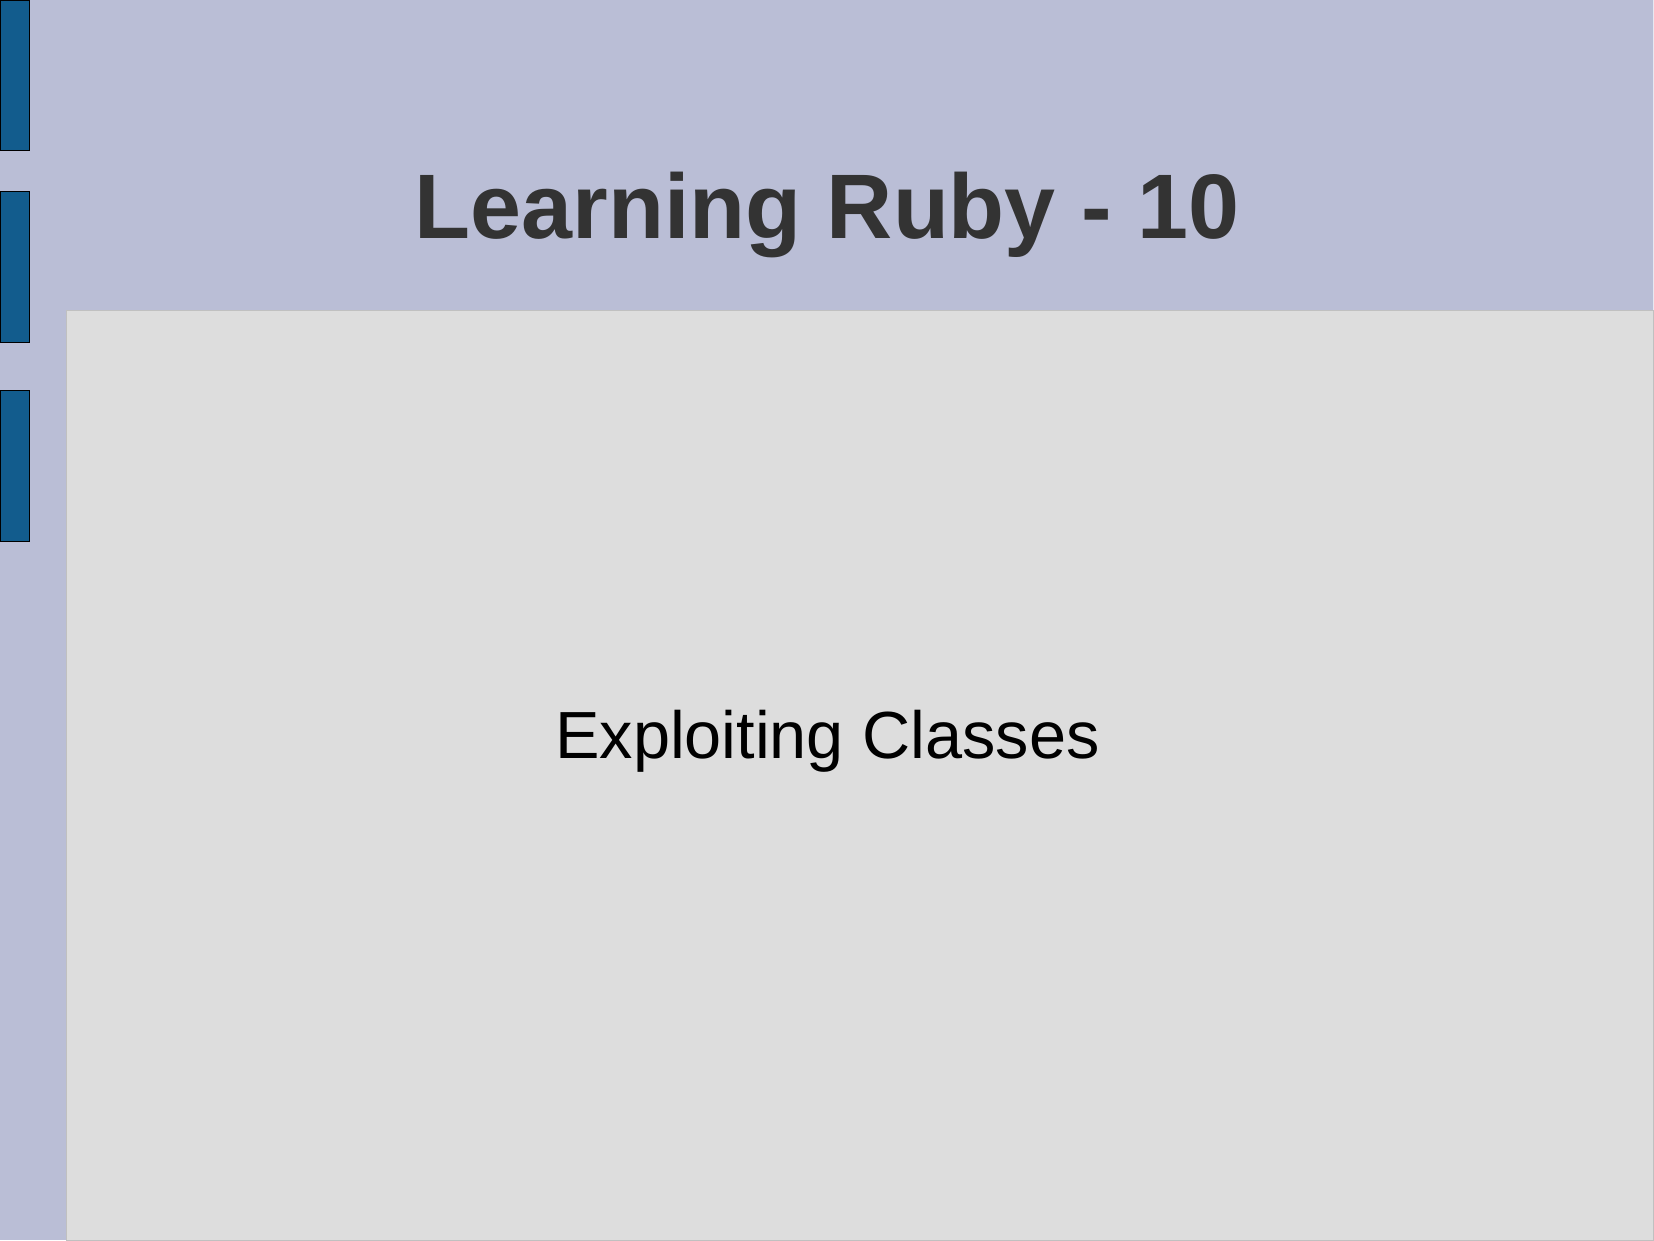

# Learning Ruby - 10
Exploiting Classes